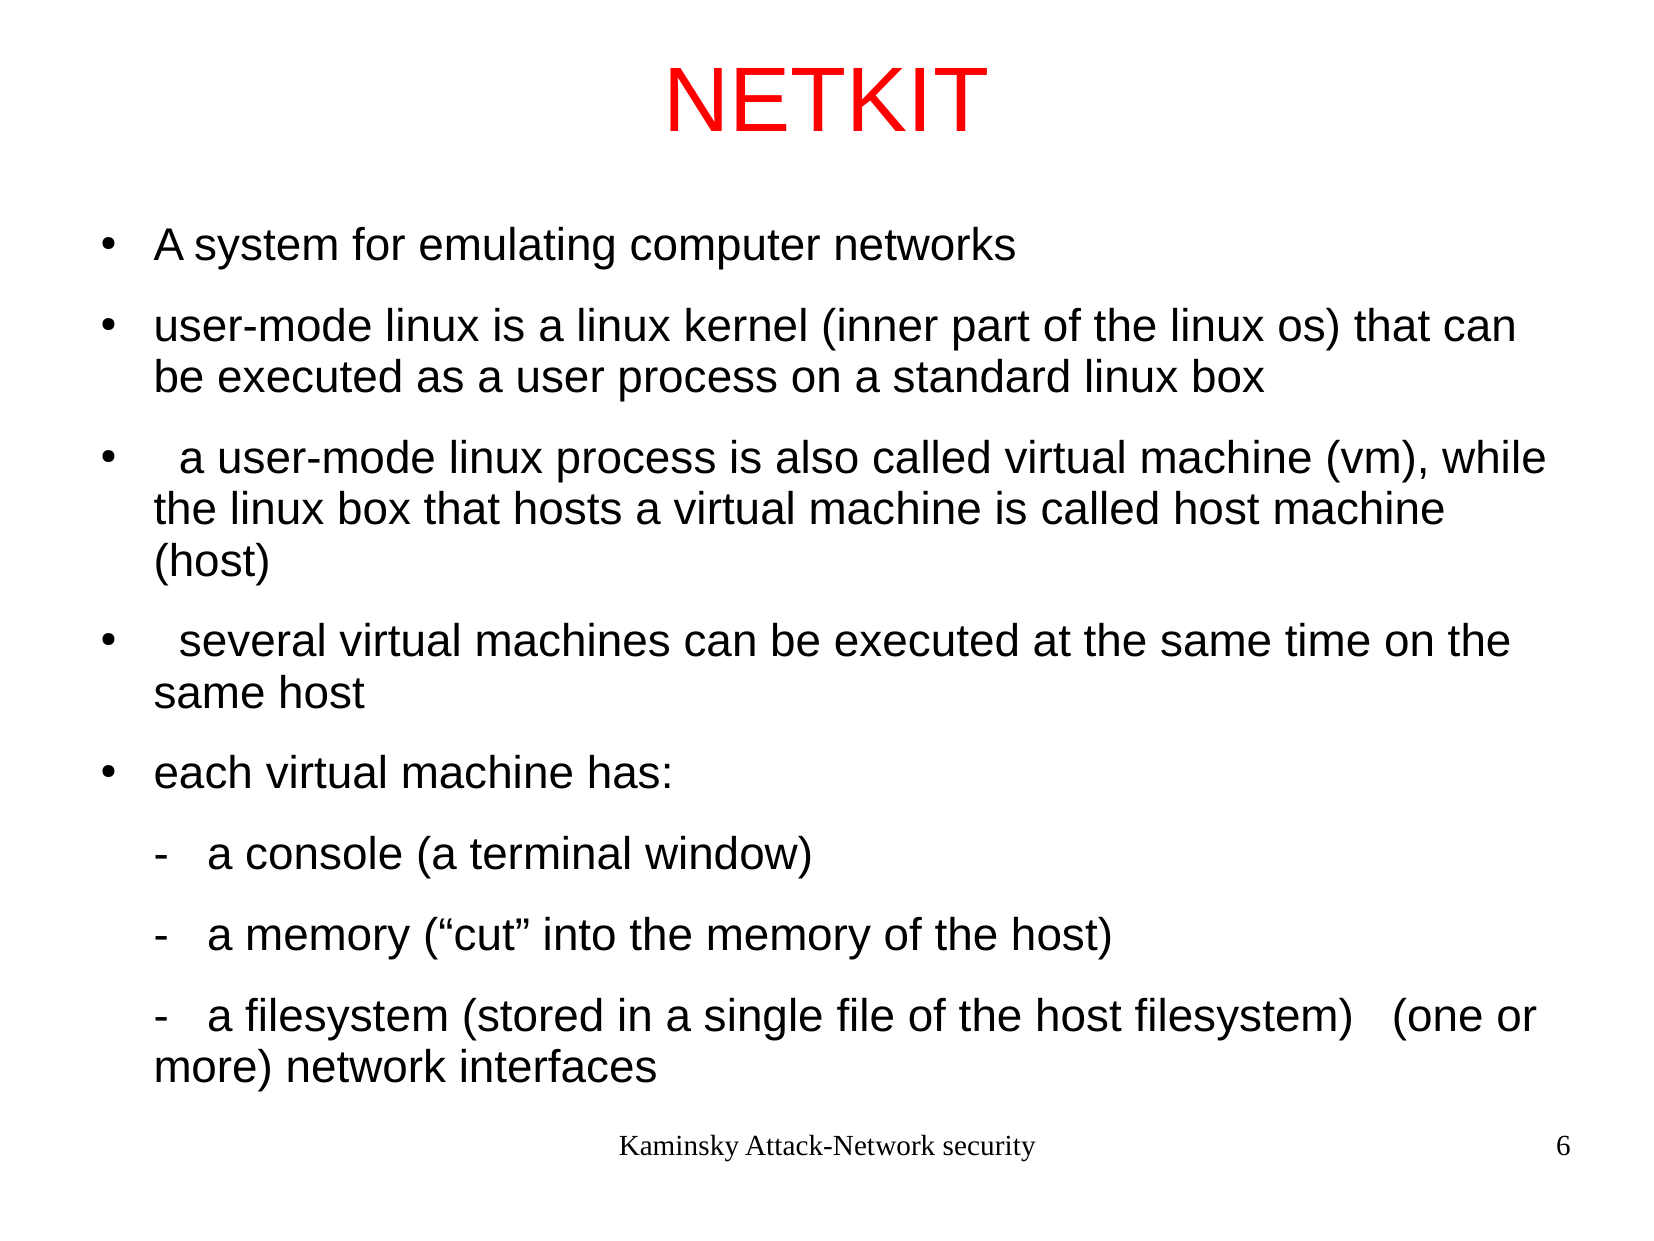

# NETKIT
A system for emulating computer networks
user-mode linux is a linux kernel (inner part of the linux os) that can be executed as a user process on a standard linux box
 a user-mode linux process is also called virtual machine (vm), while the linux box that hosts a virtual machine is called host machine (host)
 several virtual machines can be executed at the same time on the same host
each virtual machine has:
- a console (a terminal window)
- a memory (“cut” into the memory of the host)
- a filesystem (stored in a single file of the host filesystem) (one or more) network interfaces
Kaminsky Attack-Network security
6